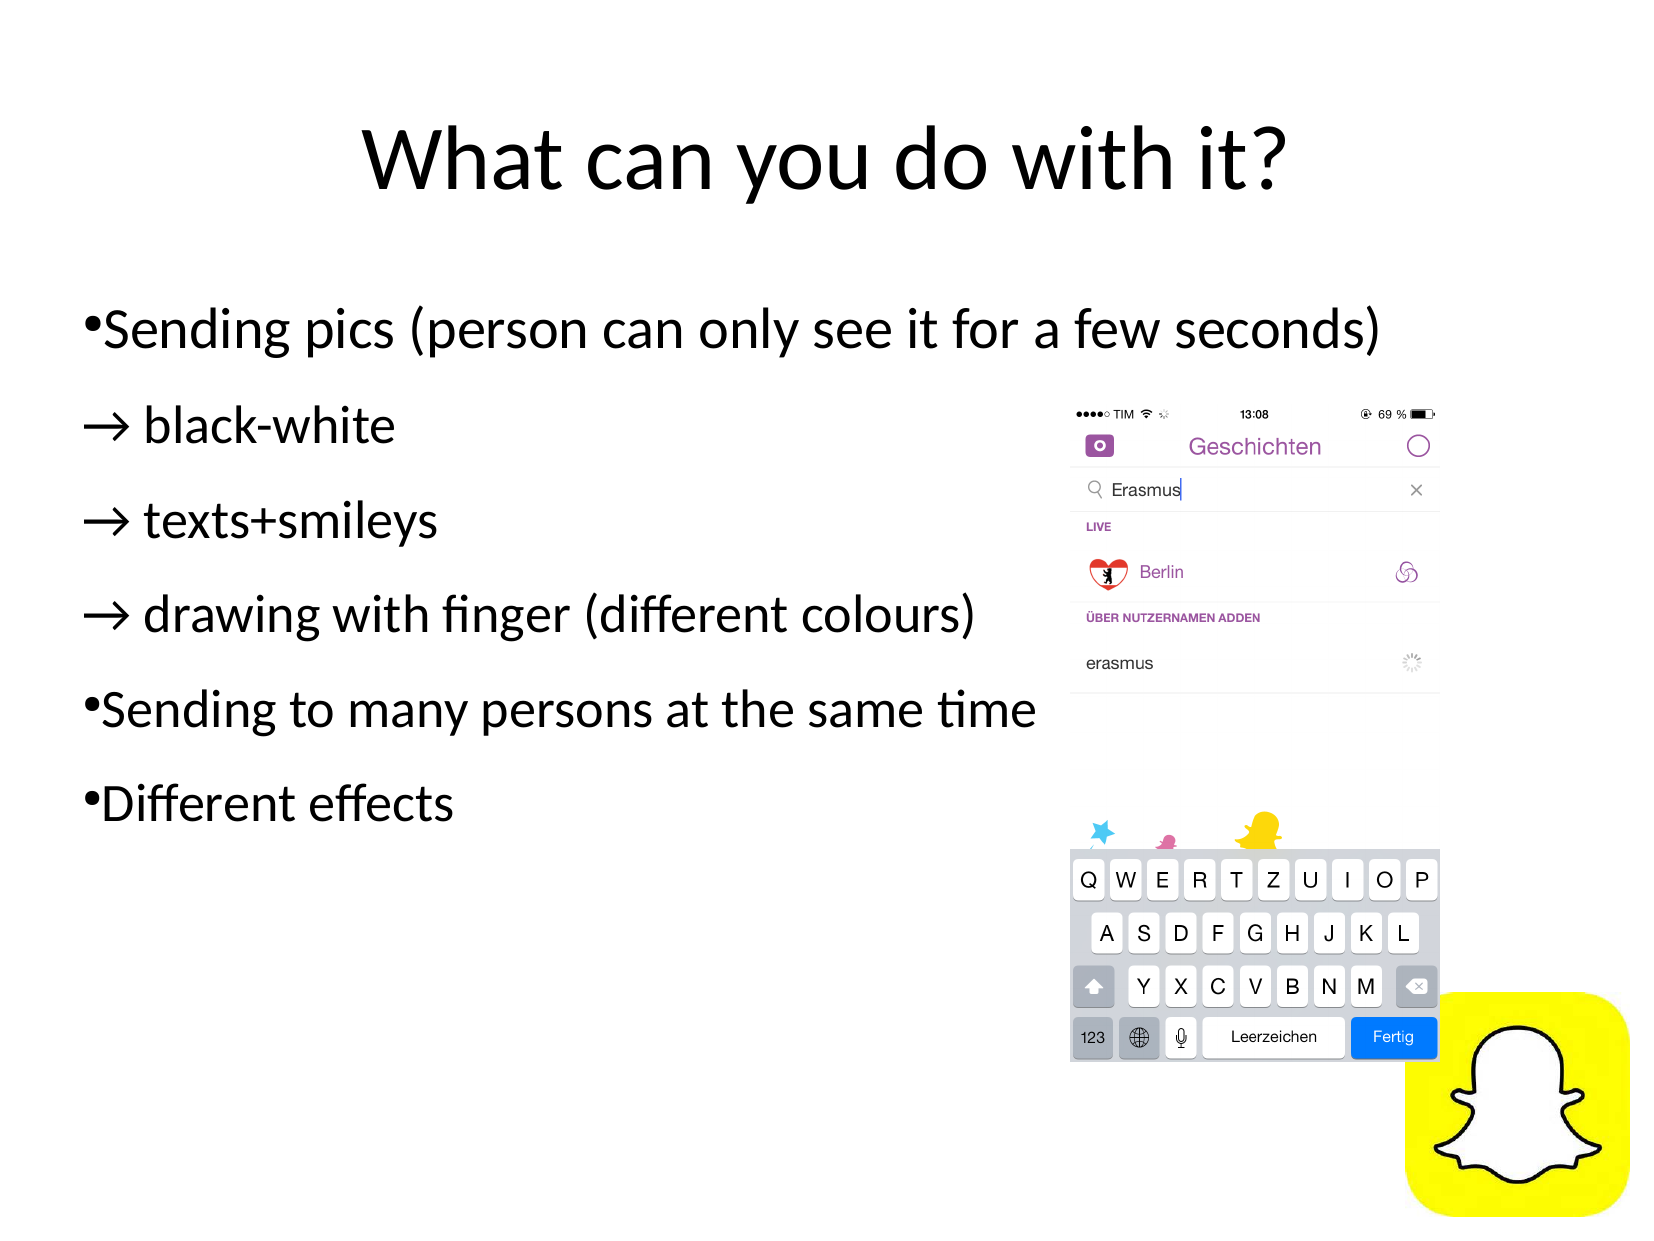

# What can you do with it?
Sending pics (person can only see it for a few seconds)
→ black-white
→ texts+smileys
→ drawing with finger (different colours)
Sending to many persons at the same time
Different effects